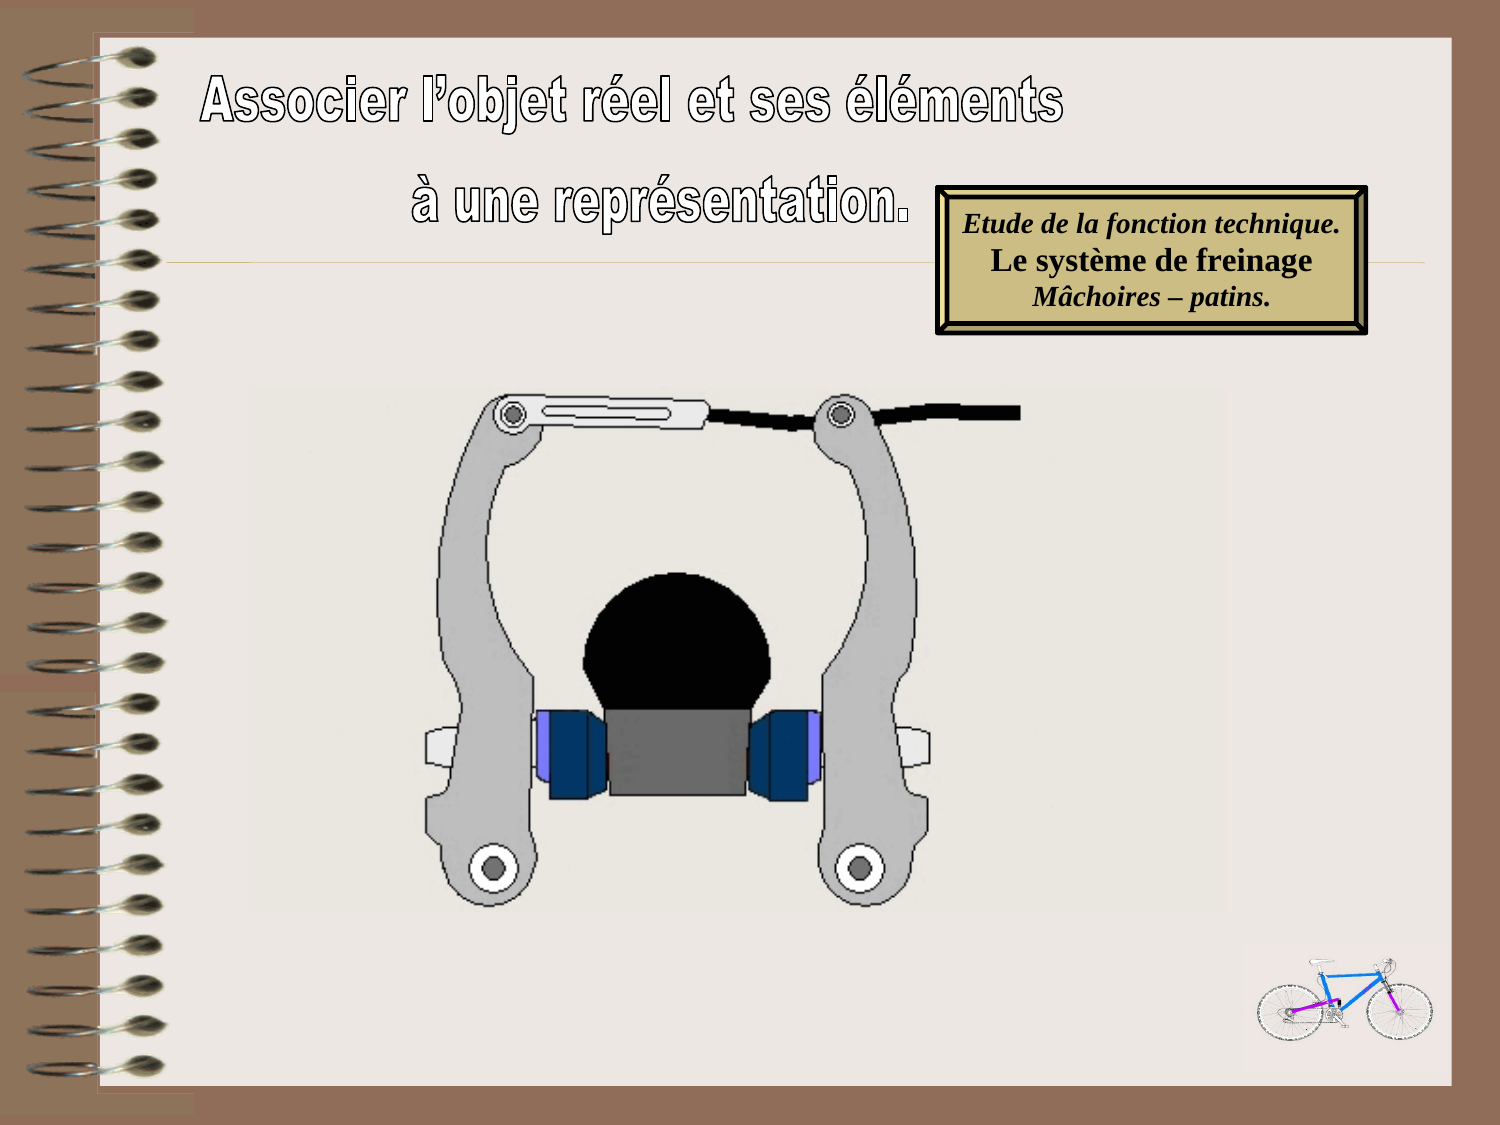

Etude de la fonction technique.
Le système de freinage
Mâchoires – patins.